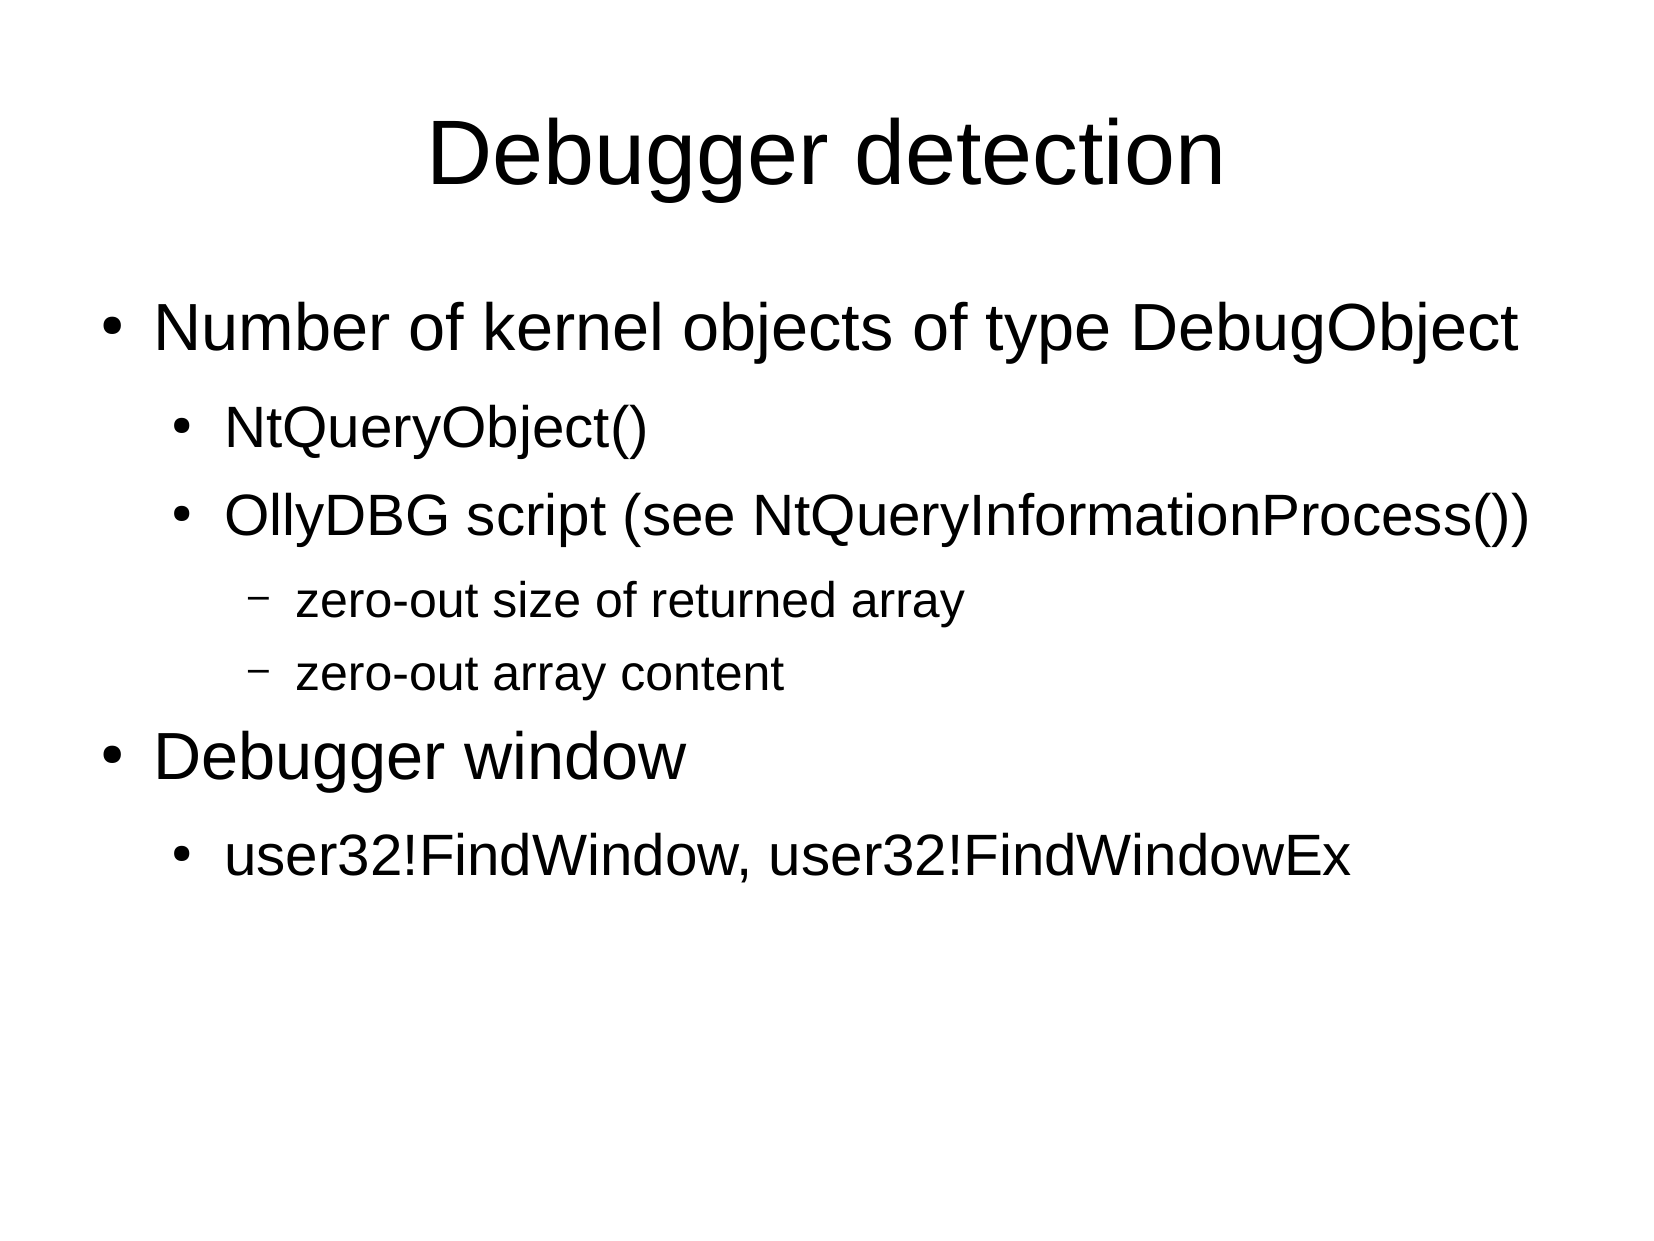

# Debugger detection
Number of kernel objects of type DebugObject
NtQueryObject()
OllyDBG script (see NtQueryInformationProcess())
zero-out size of returned array
zero-out array content
Debugger window
user32!FindWindow, user32!FindWindowEx